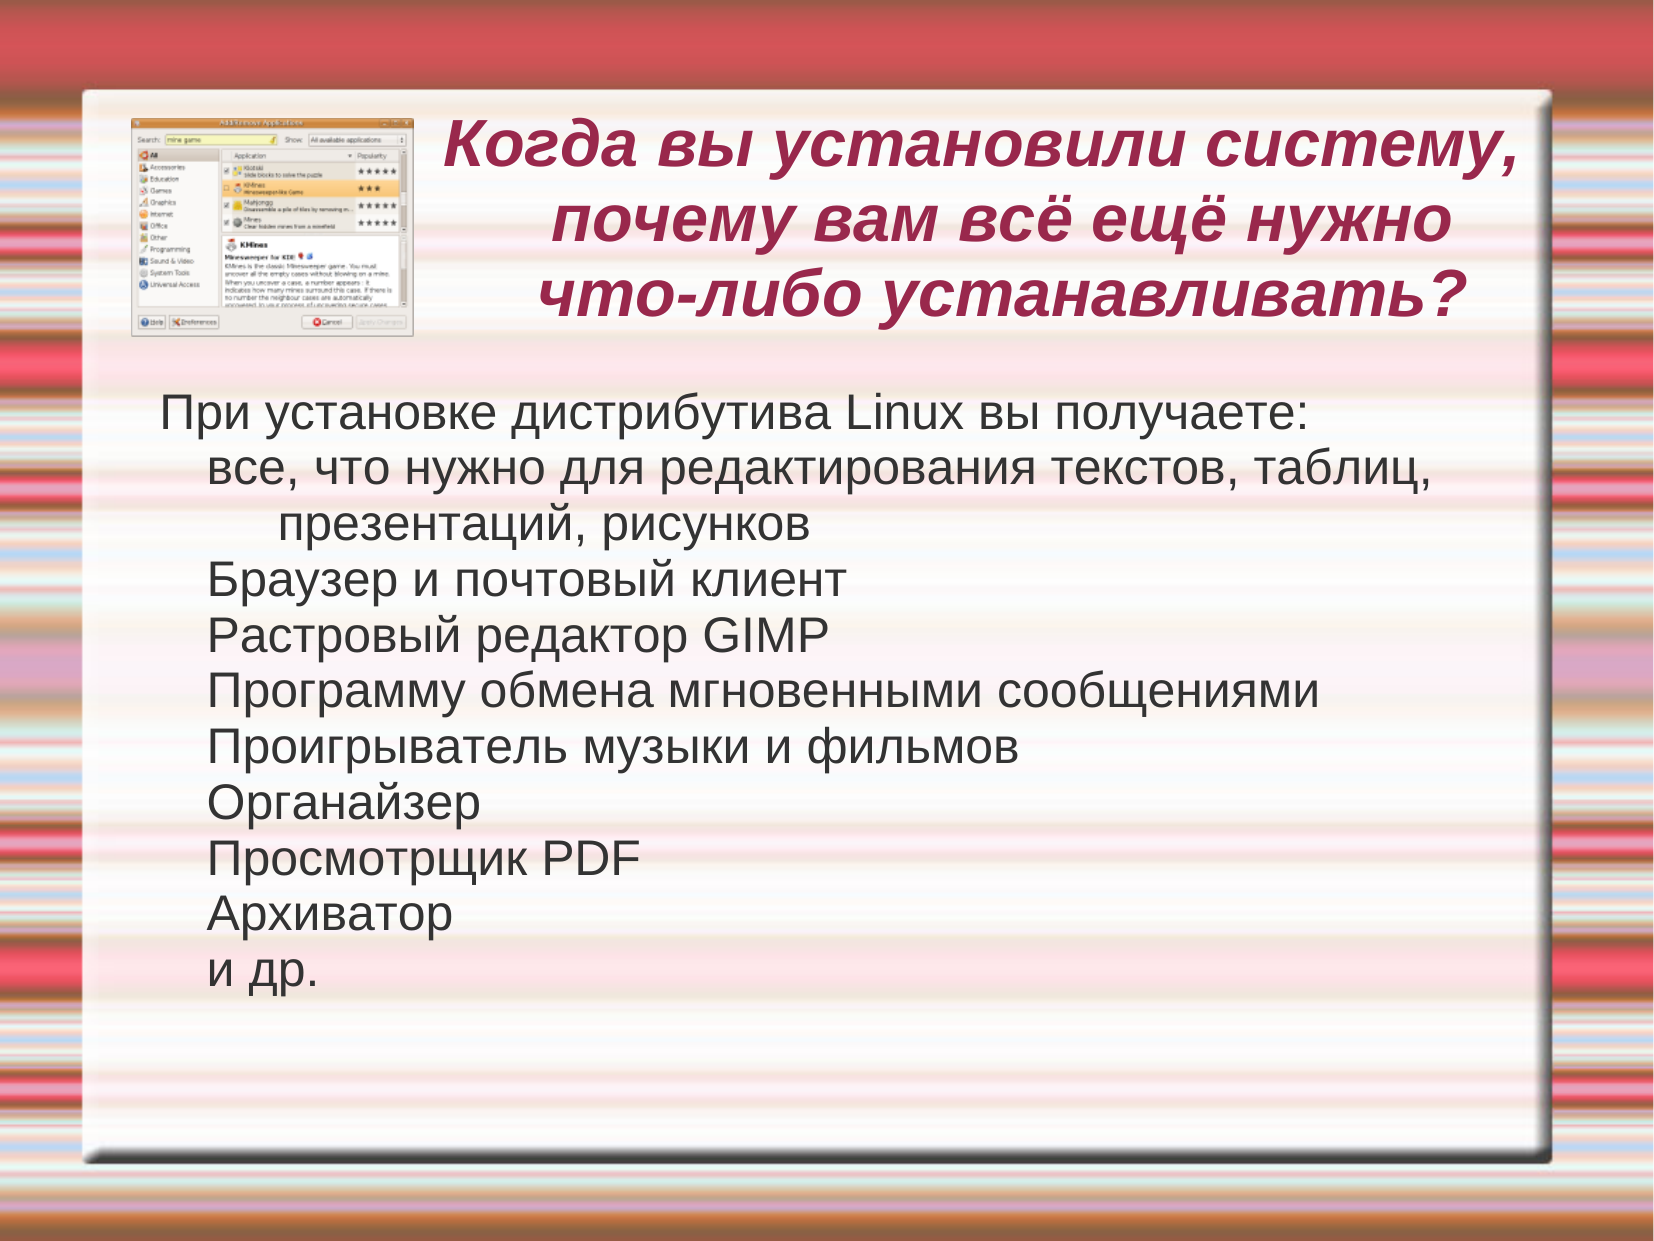

# Когда вы установили систему, почему вам всё ещё нужно что-либо устанавливать?
При установке дистрибутива Linux вы получаете:
все, что нужно для редактирования текстов, таблиц, презентаций, рисунков
Браузер и почтовый клиент
Растровый редактор GIMP
Программу обмена мгновенными сообщениями
Проигрыватель музыки и фильмов
Органайзер
Просмотрщик PDF
Архиватор
и др.